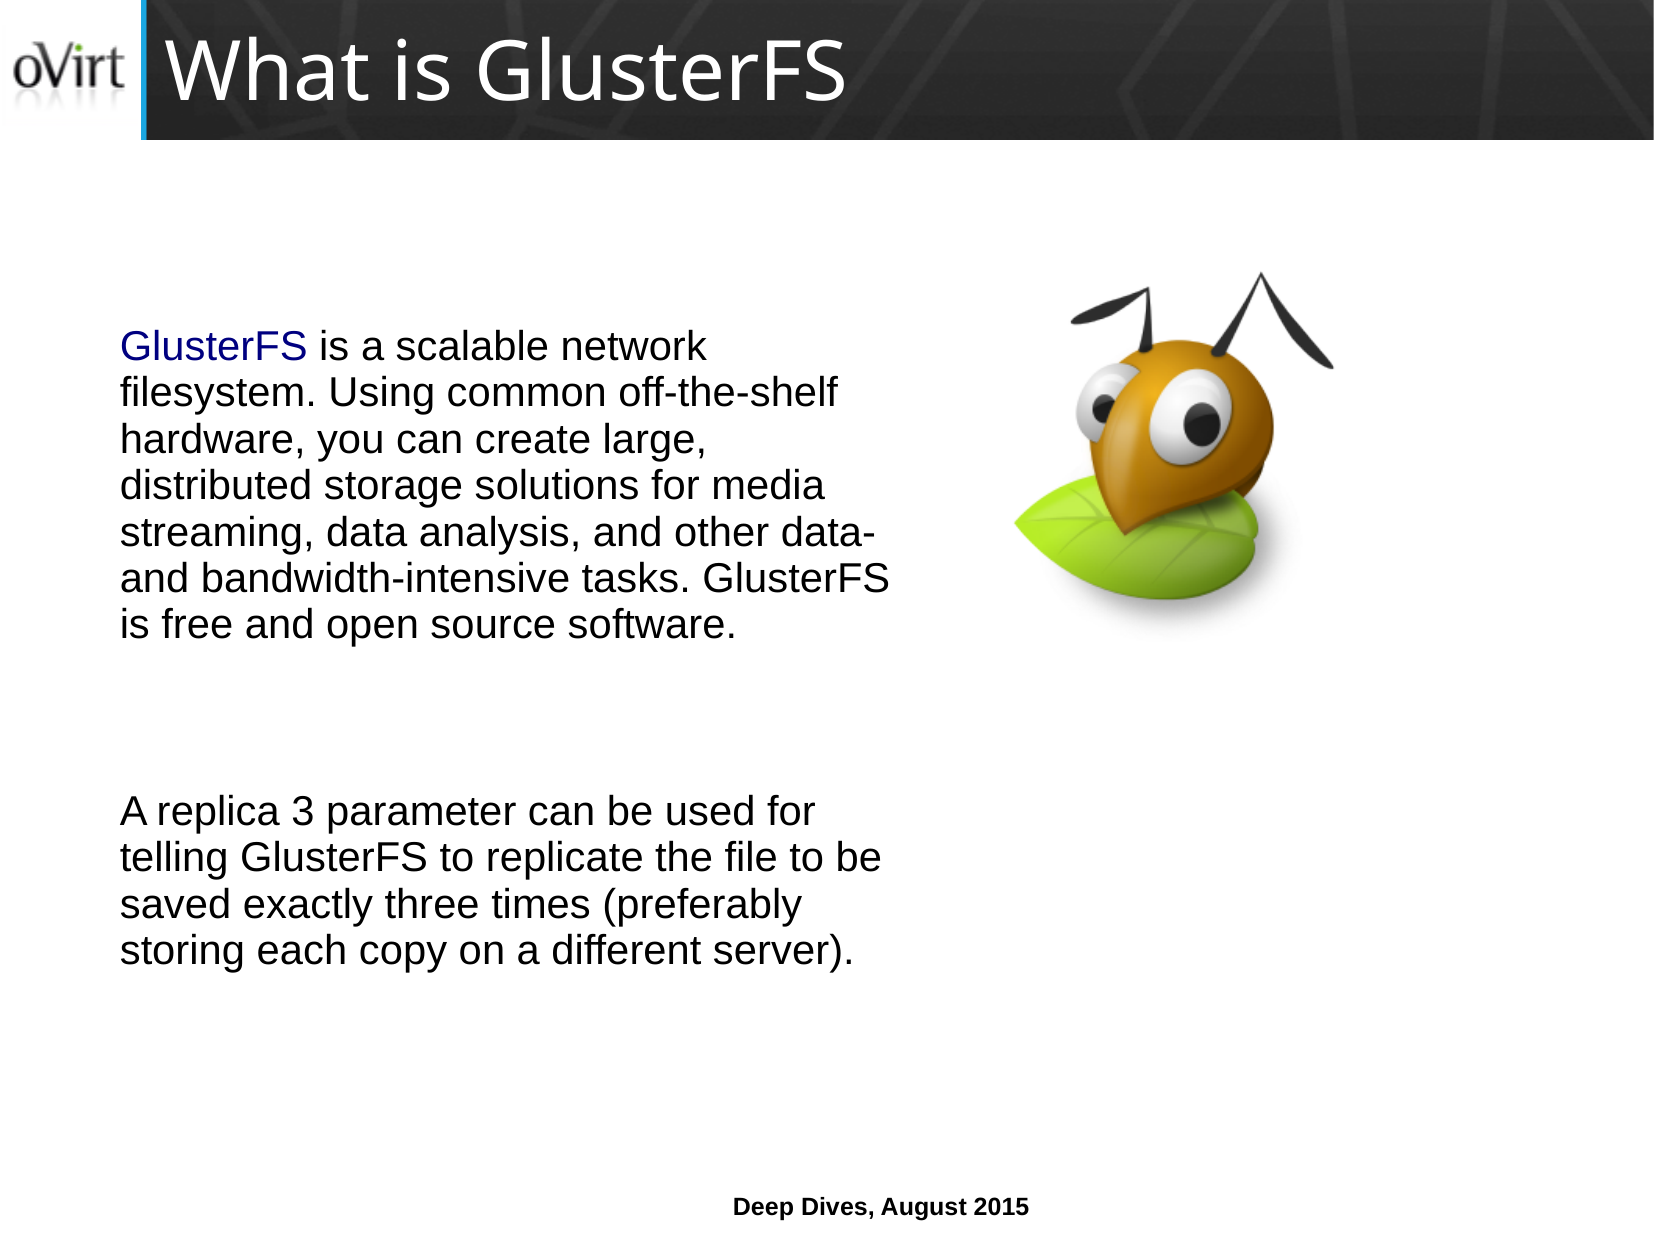

# What is GlusterFS
GlusterFS is a scalable network filesystem. Using common off-the-shelf hardware, you can create large, distributed storage solutions for media streaming, data analysis, and other data- and bandwidth-intensive tasks. GlusterFS is free and open source software.
A replica 3 parameter can be used for telling GlusterFS to replicate the file to be saved exactly three times (preferably storing each copy on a different server).